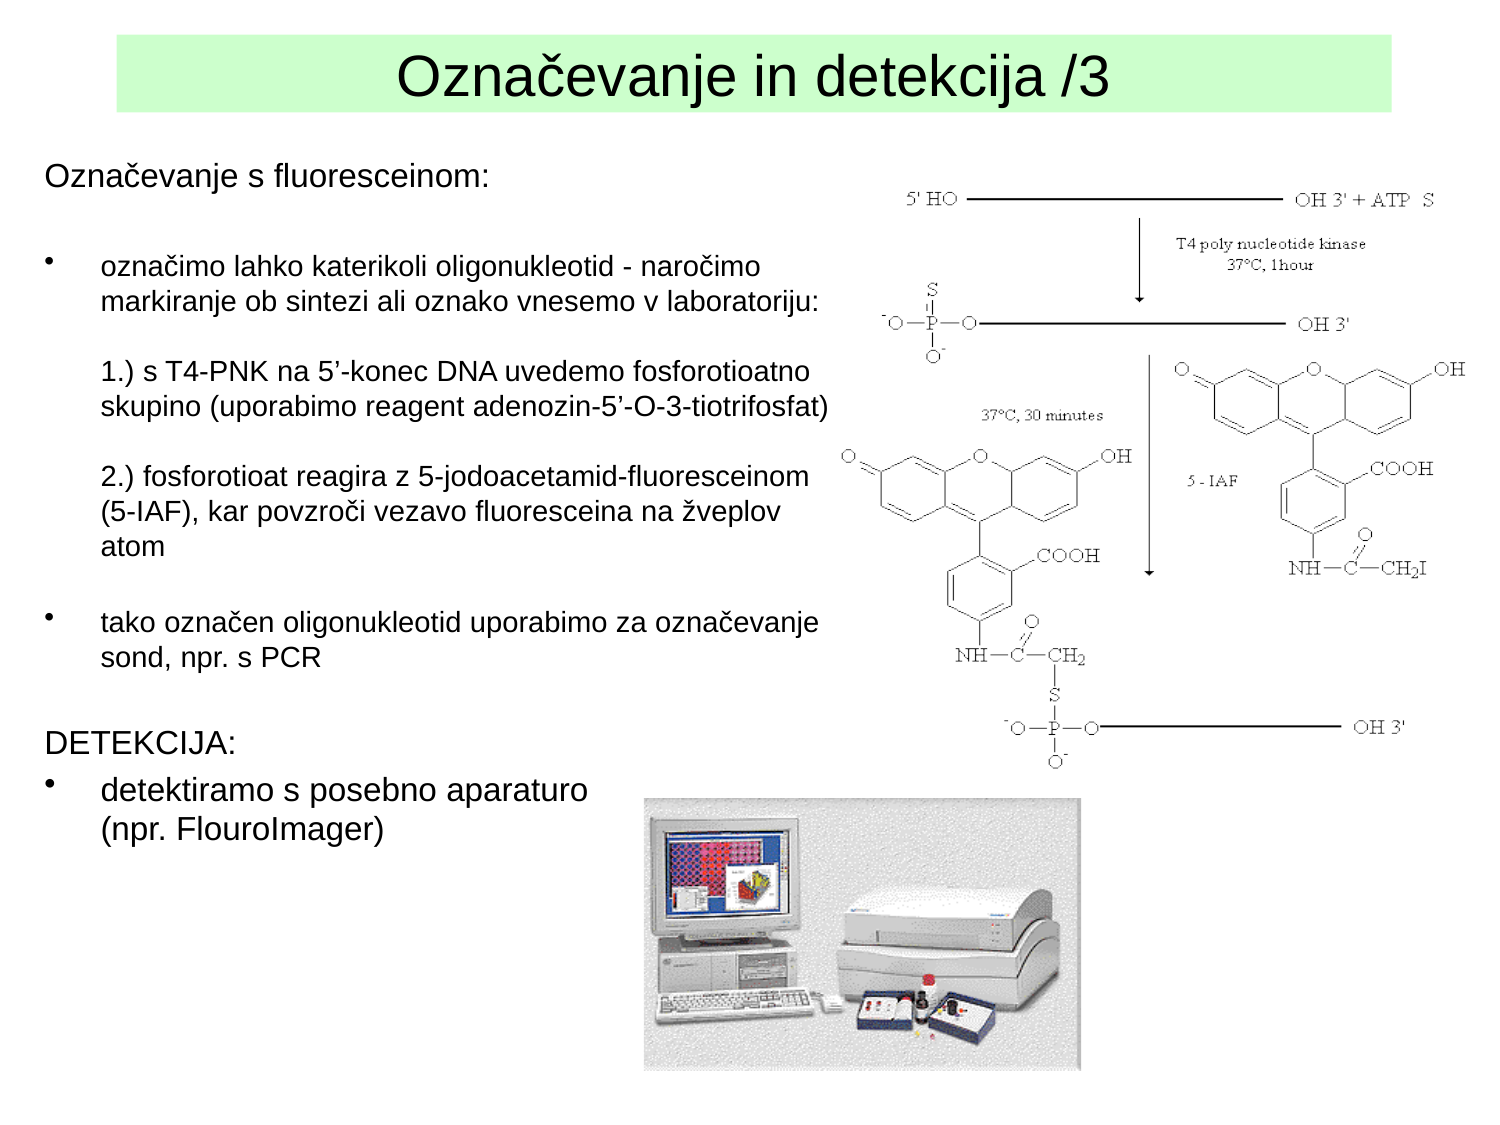

# Označevanje in detekcija /3
Označevanje s fluoresceinom:
označimo lahko katerikoli oligonukleotid - naročimo
markiranje ob sintezi ali oznako vnesemo v laboratoriju:
1.) s T4-PNK na 5’-konec DNA uvedemo fosforotioatno skupino (uporabimo reagent adenozin-5’-O-3-tiotrifosfat)
2.) fosforotioat reagira z 5-jodoacetamid-fluoresceinom (5-IAF), kar povzroči vezavo fluoresceina na žveplov atom
tako označen oligonukleotid uporabimo za označevanje sond, npr. s PCR
DETEKCIJA:
detektiramo s posebno aparaturo
(npr. FlouroImager)